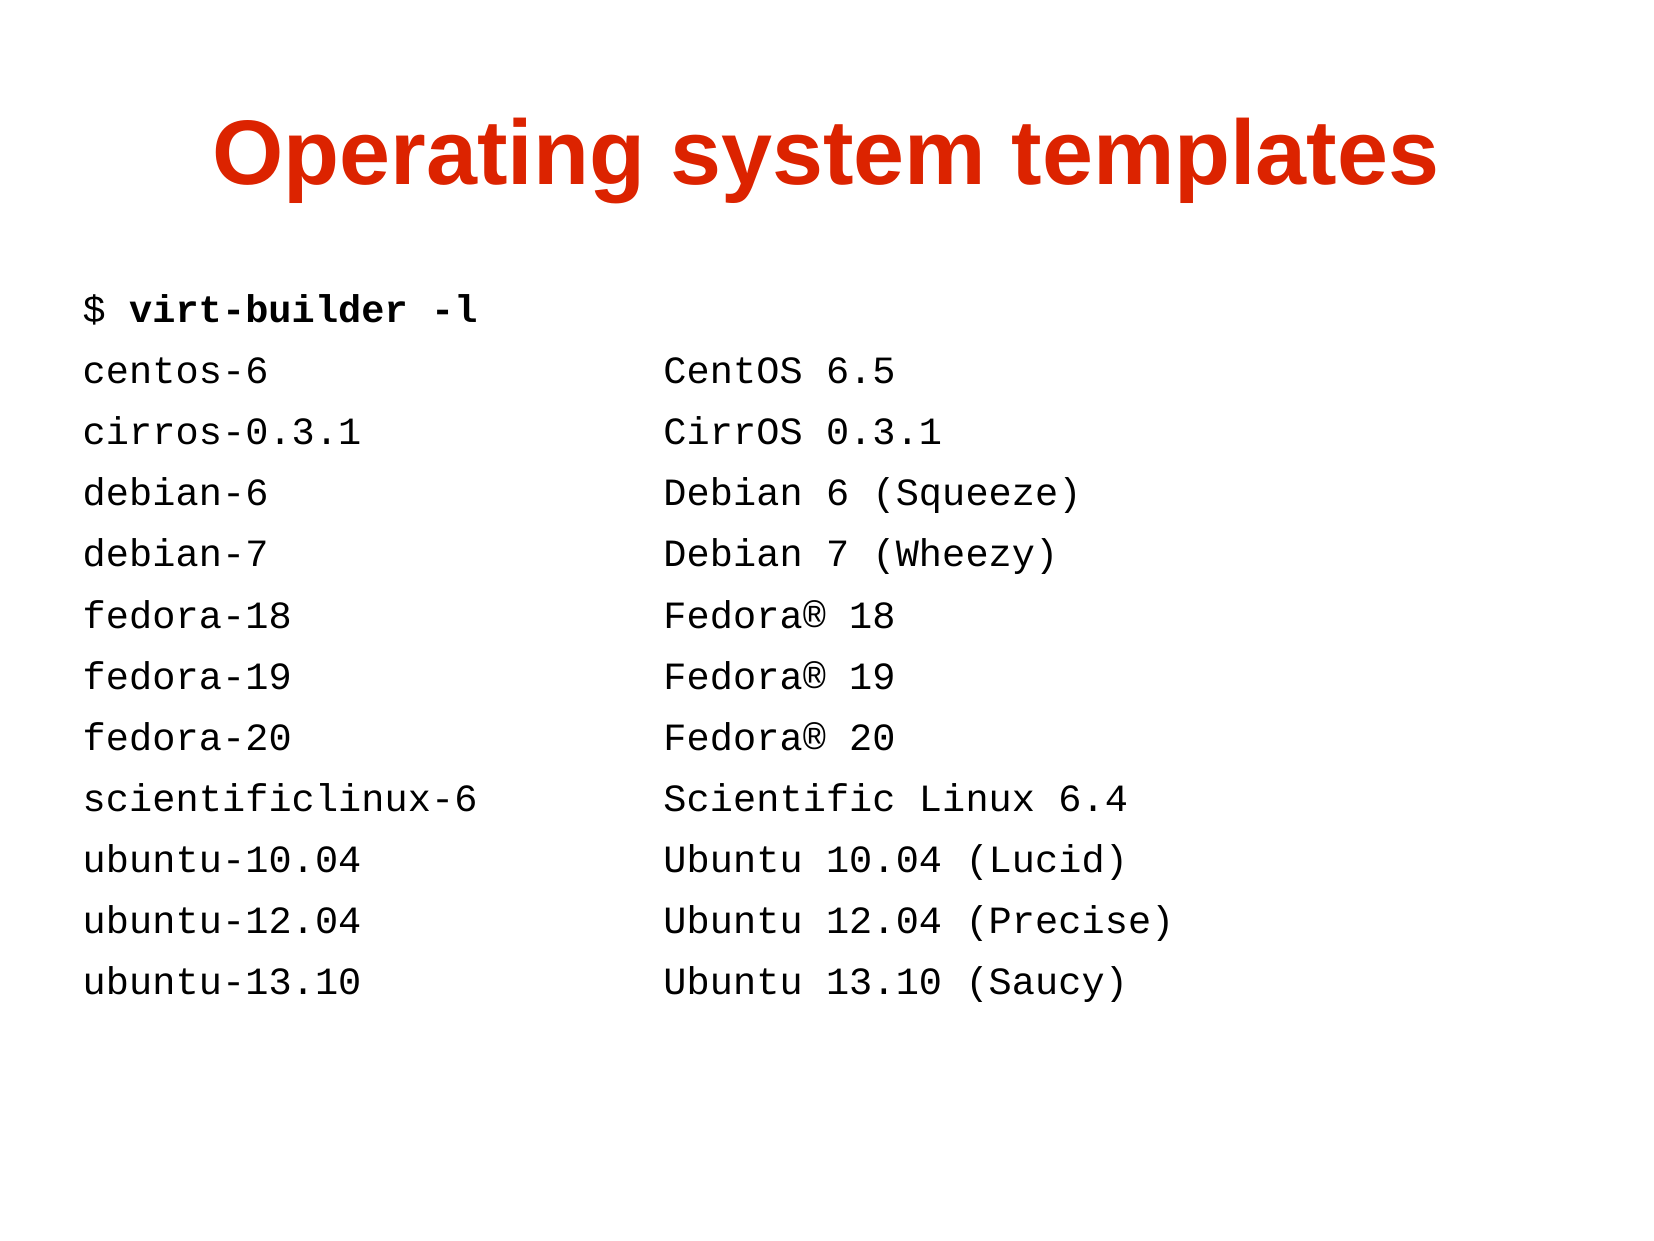

# Operating system templates
$ virt-builder -l
centos-6 CentOS 6.5
cirros-0.3.1 CirrOS 0.3.1
debian-6 Debian 6 (Squeeze)
debian-7 Debian 7 (Wheezy)
fedora-18 Fedora® 18
fedora-19 Fedora® 19
fedora-20 Fedora® 20
scientificlinux-6 Scientific Linux 6.4
ubuntu-10.04 Ubuntu 10.04 (Lucid)
ubuntu-12.04 Ubuntu 12.04 (Precise)
ubuntu-13.10 Ubuntu 13.10 (Saucy)